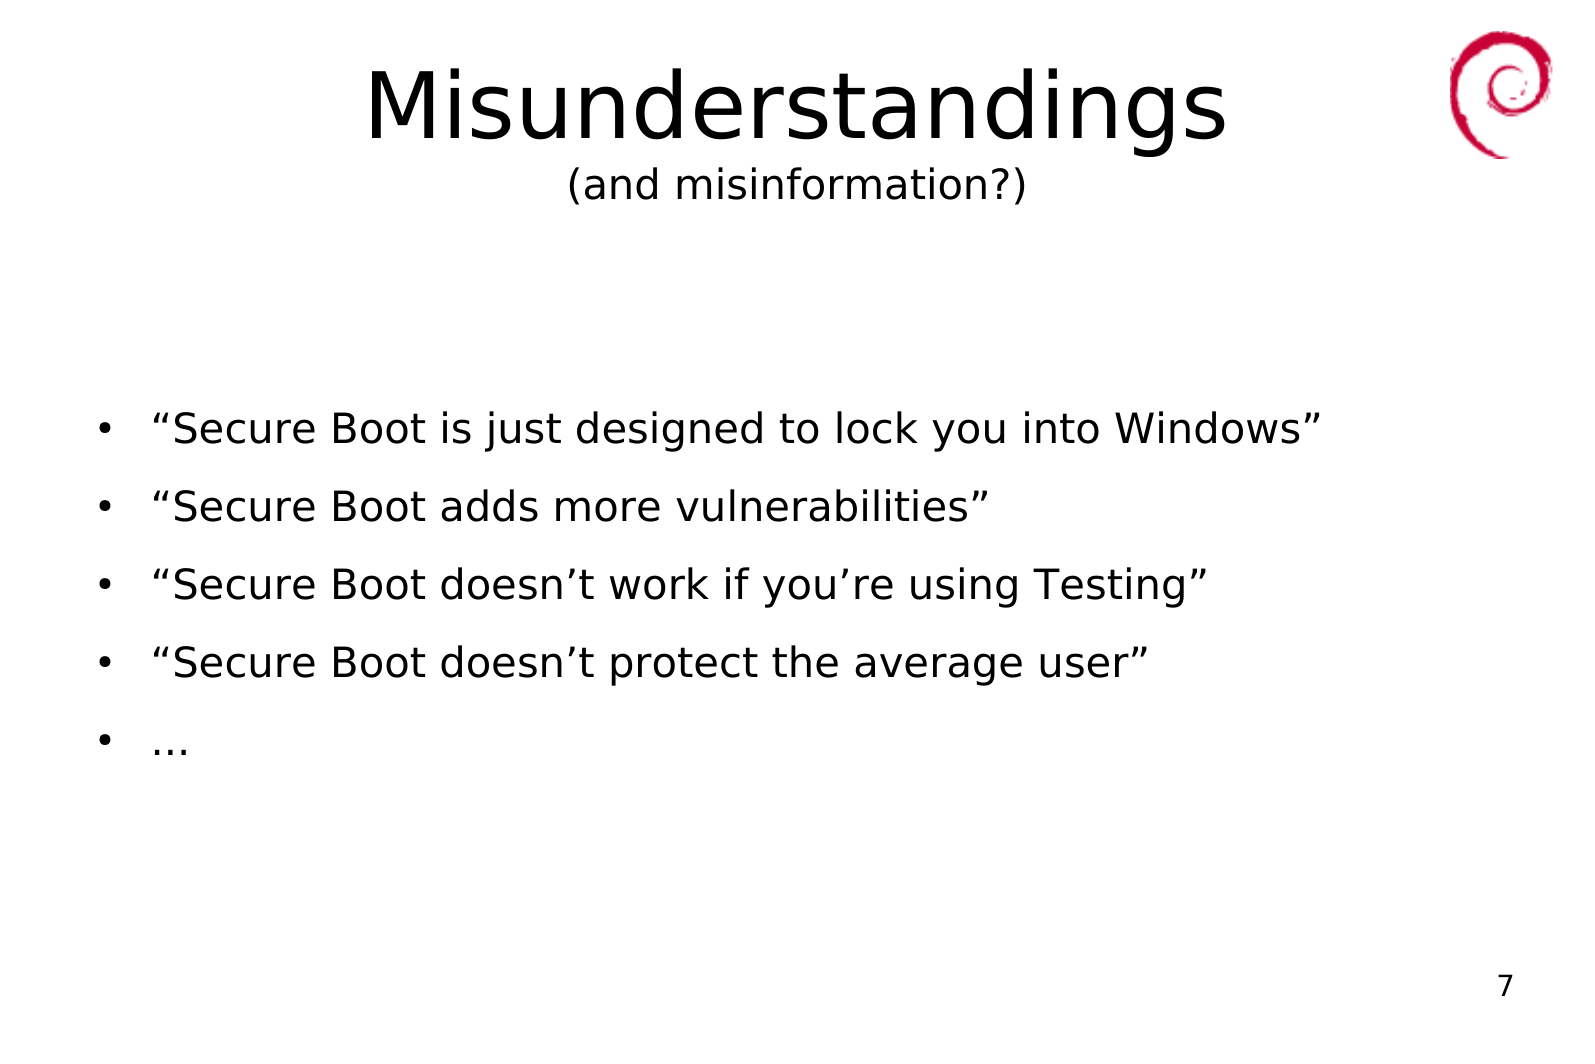

# Misunderstandings (and misinformation?)
“Secure Boot is just designed to lock you into Windows”
“Secure Boot adds more vulnerabilities”
“Secure Boot doesn’t work if you’re using Testing”
“Secure Boot doesn’t protect the average user”
...
7